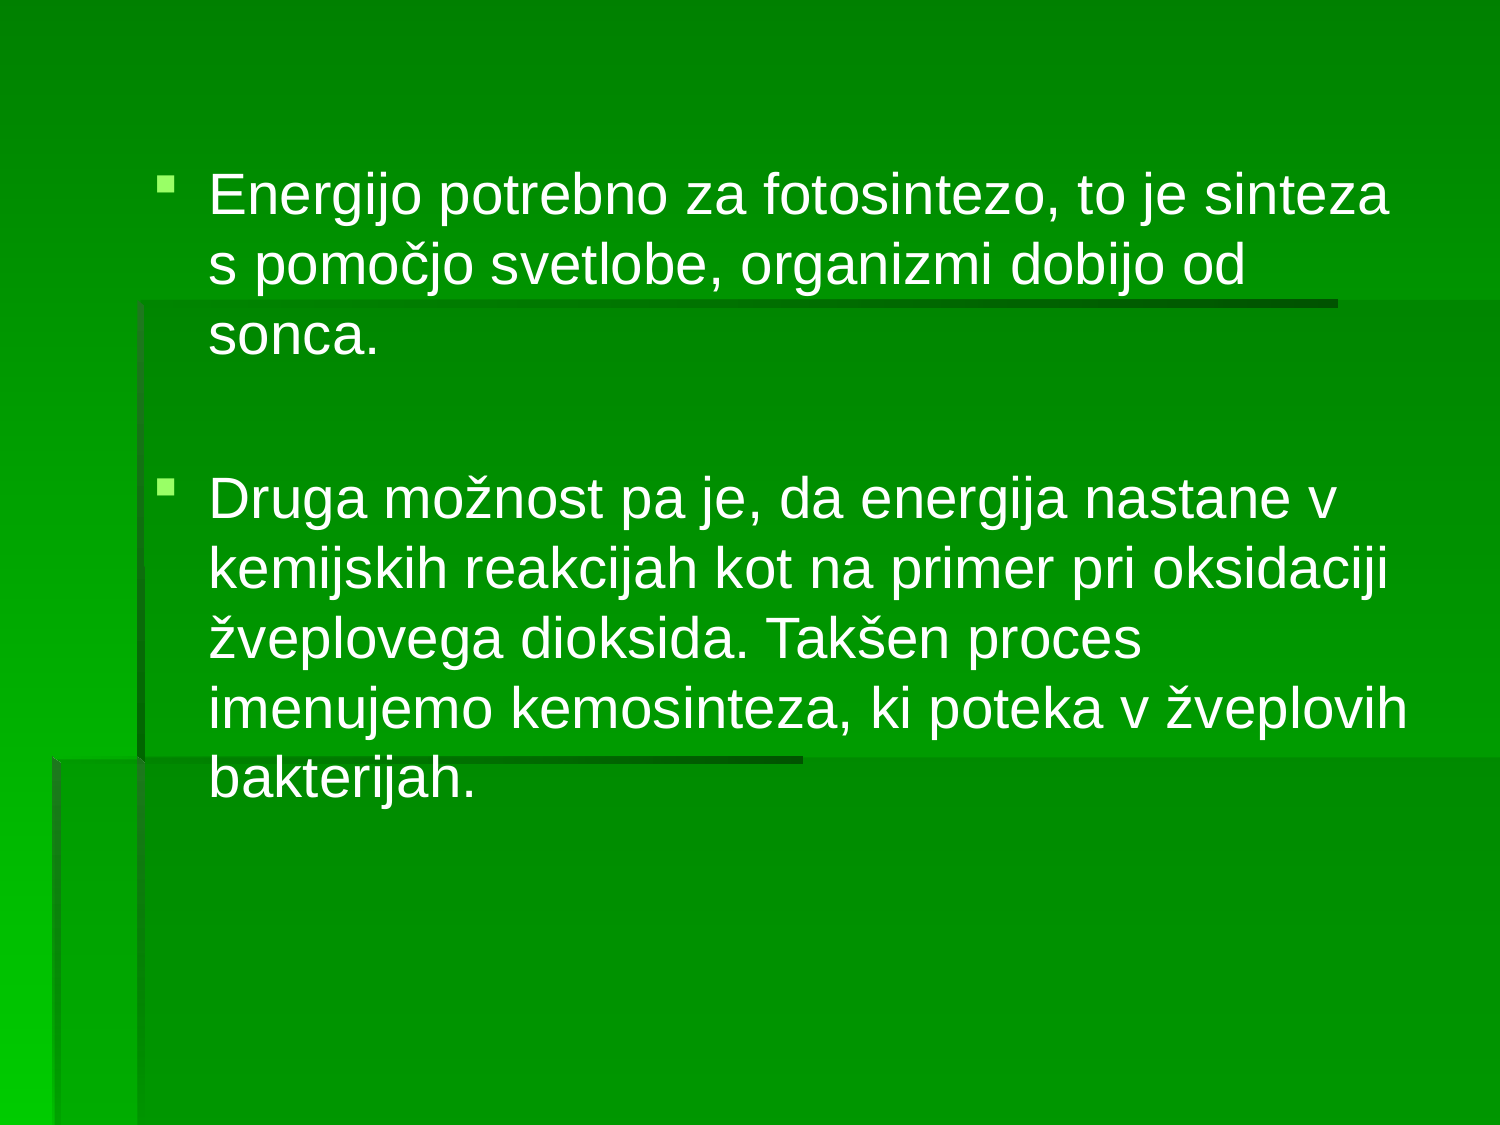

# Energijo potrebno za fotosintezo, to je sinteza s pomočjo svetlobe, organizmi dobijo od sonca.
Druga možnost pa je, da energija nastane v kemijskih reakcijah kot na primer pri oksidaciji žveplovega dioksida. Takšen proces imenujemo kemosinteza, ki poteka v žveplovih bakterijah.